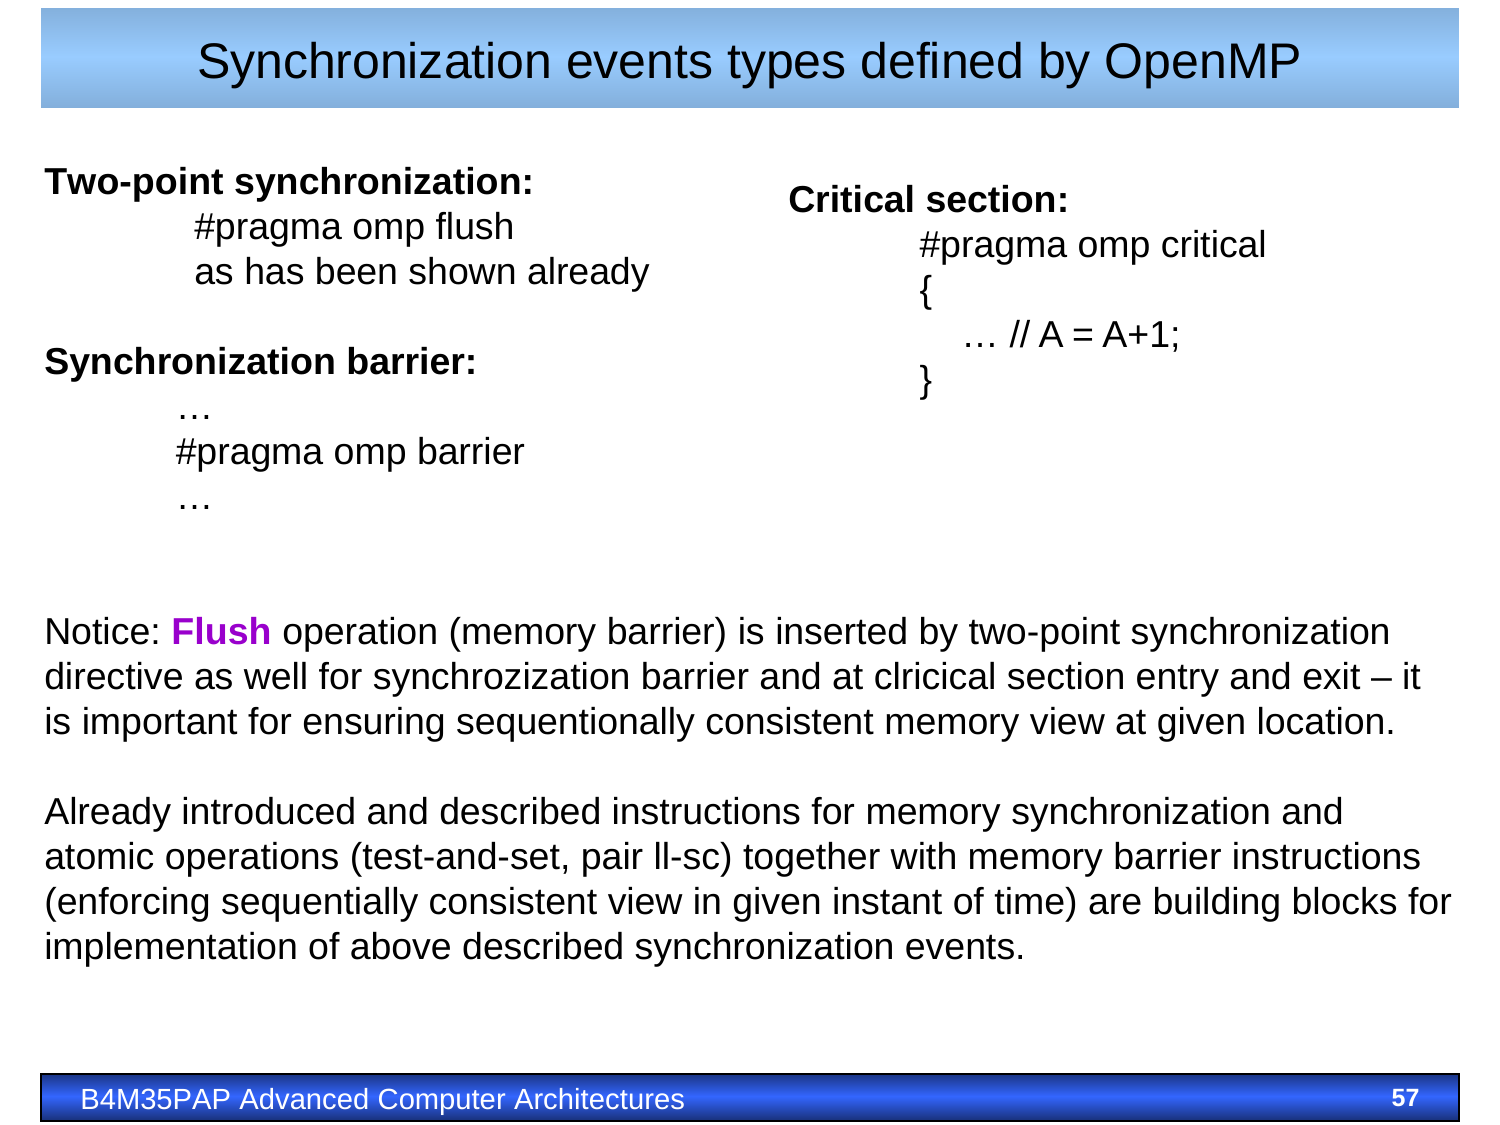

Synchronization events types defined by OpenMP
# Two-point synchronization:
#pragma omp flush
as has been shown already
Synchronization barrier:
…
#pragma omp barrier
…
Notice: Flush operation (memory barrier) is inserted by two-point synchronization directive as well for synchrozization barrier and at clricical section entry and exit – it is important for ensuring sequentionally consistent memory view at given location.
Already introduced and described instructions for memory synchronization and atomic operations (test-and-set, pair ll-sc) together with memory barrier instructions (enforcing sequentially consistent view in given instant of time) are building blocks for implementation of above described synchronization events.
Critical section:
#pragma omp critical
{
 … // A = A+1;
}